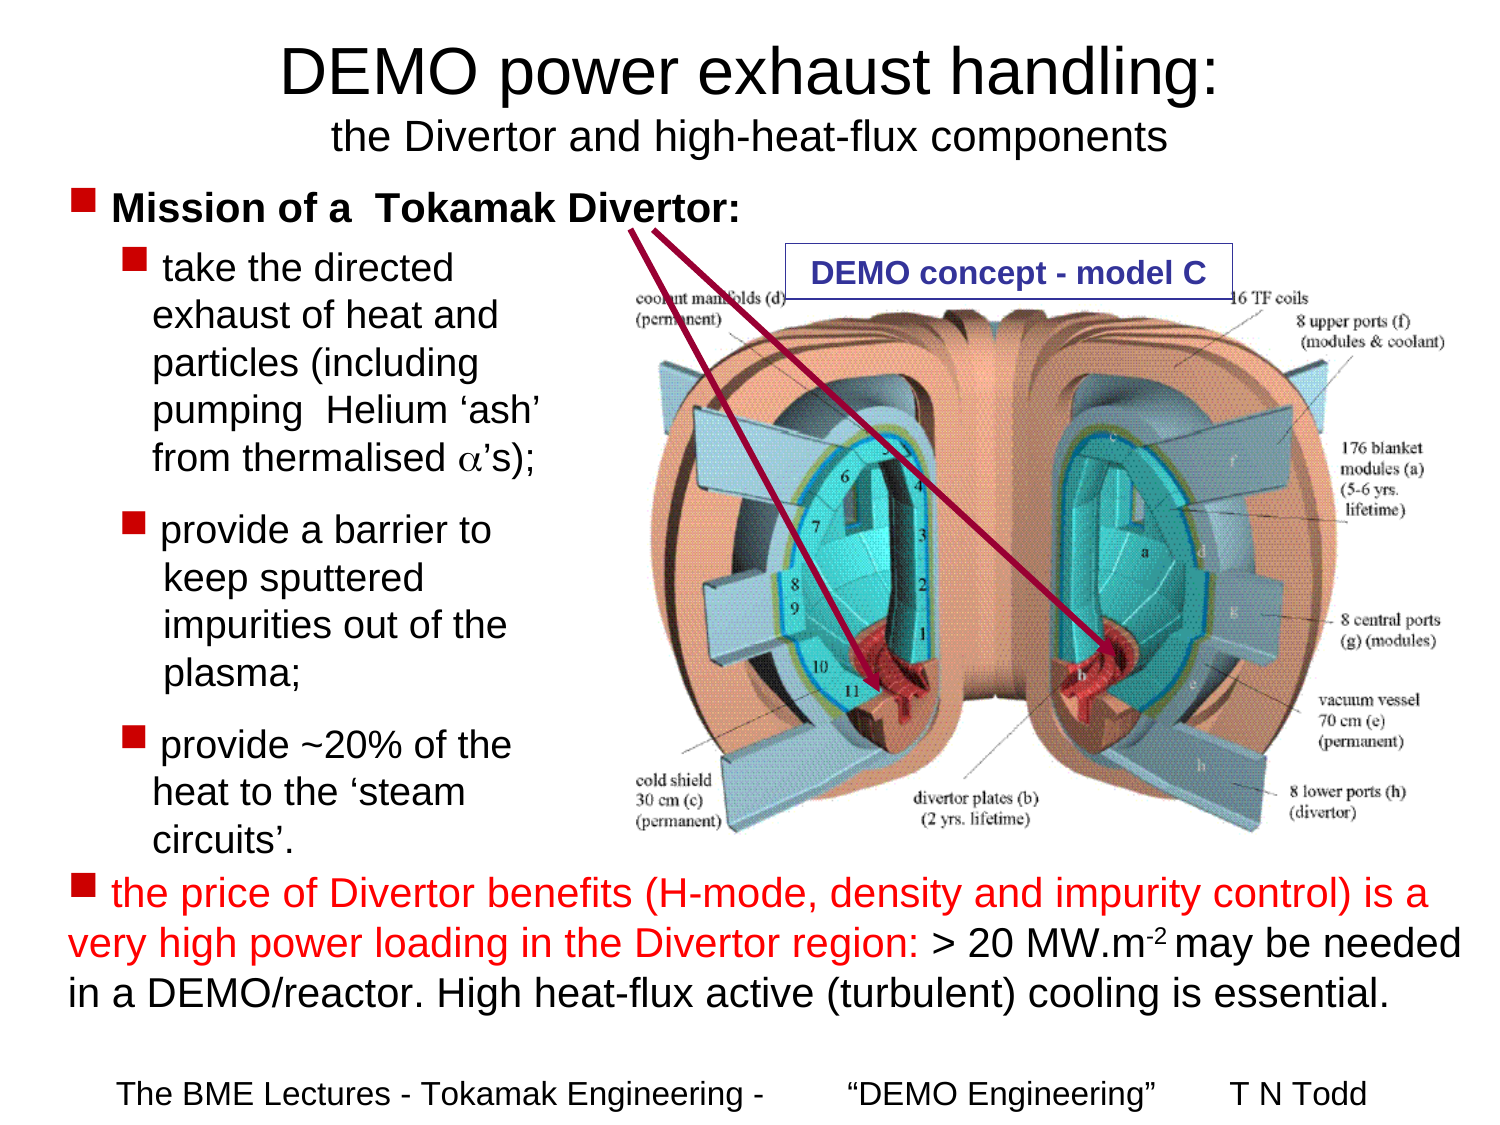

DEMO power exhaust handling:
the Divertor and high-heat-flux components
 Mission of a Tokamak Divertor:
 take the directed
 exhaust of heat and
 particles (including
 pumping Helium ‘ash’
 from thermalised ’s);
 provide a barrier to
 keep sputtered
 impurities out of the
 plasma;
 provide ~20% of the
 heat to the ‘steam
 circuits’.
DEMO concept - model C
 the price of Divertor benefits (H-mode, density and impurity control) is a very high power loading in the Divertor region: > 20 MW.m-2 may be needed in a DEMO/reactor. High heat-flux active (turbulent) cooling is essential.